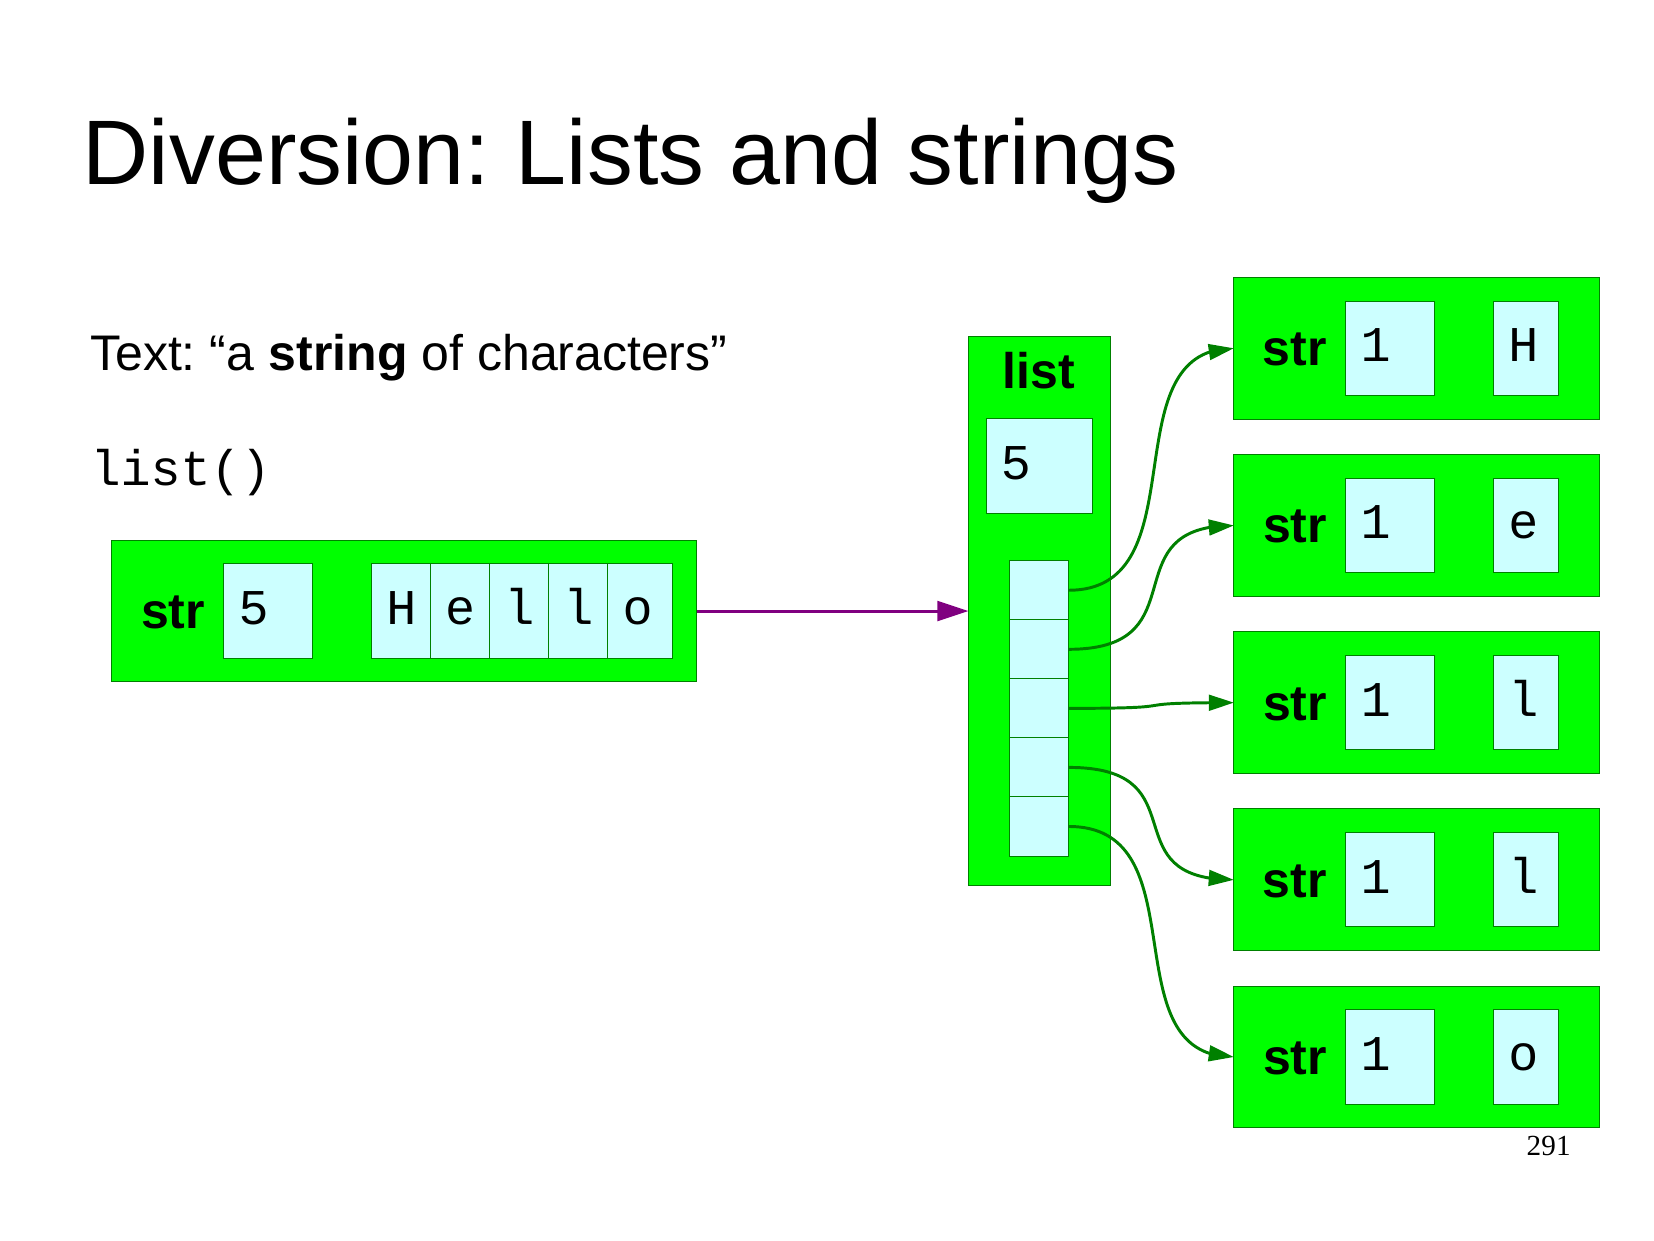

# Diversion: Lists and strings
str
1
H
Text: “a string of characters”
list
5
list()
str
1
e
str
5
H
e
l
l
o
str
1
l
str
1
l
str
1
o
291